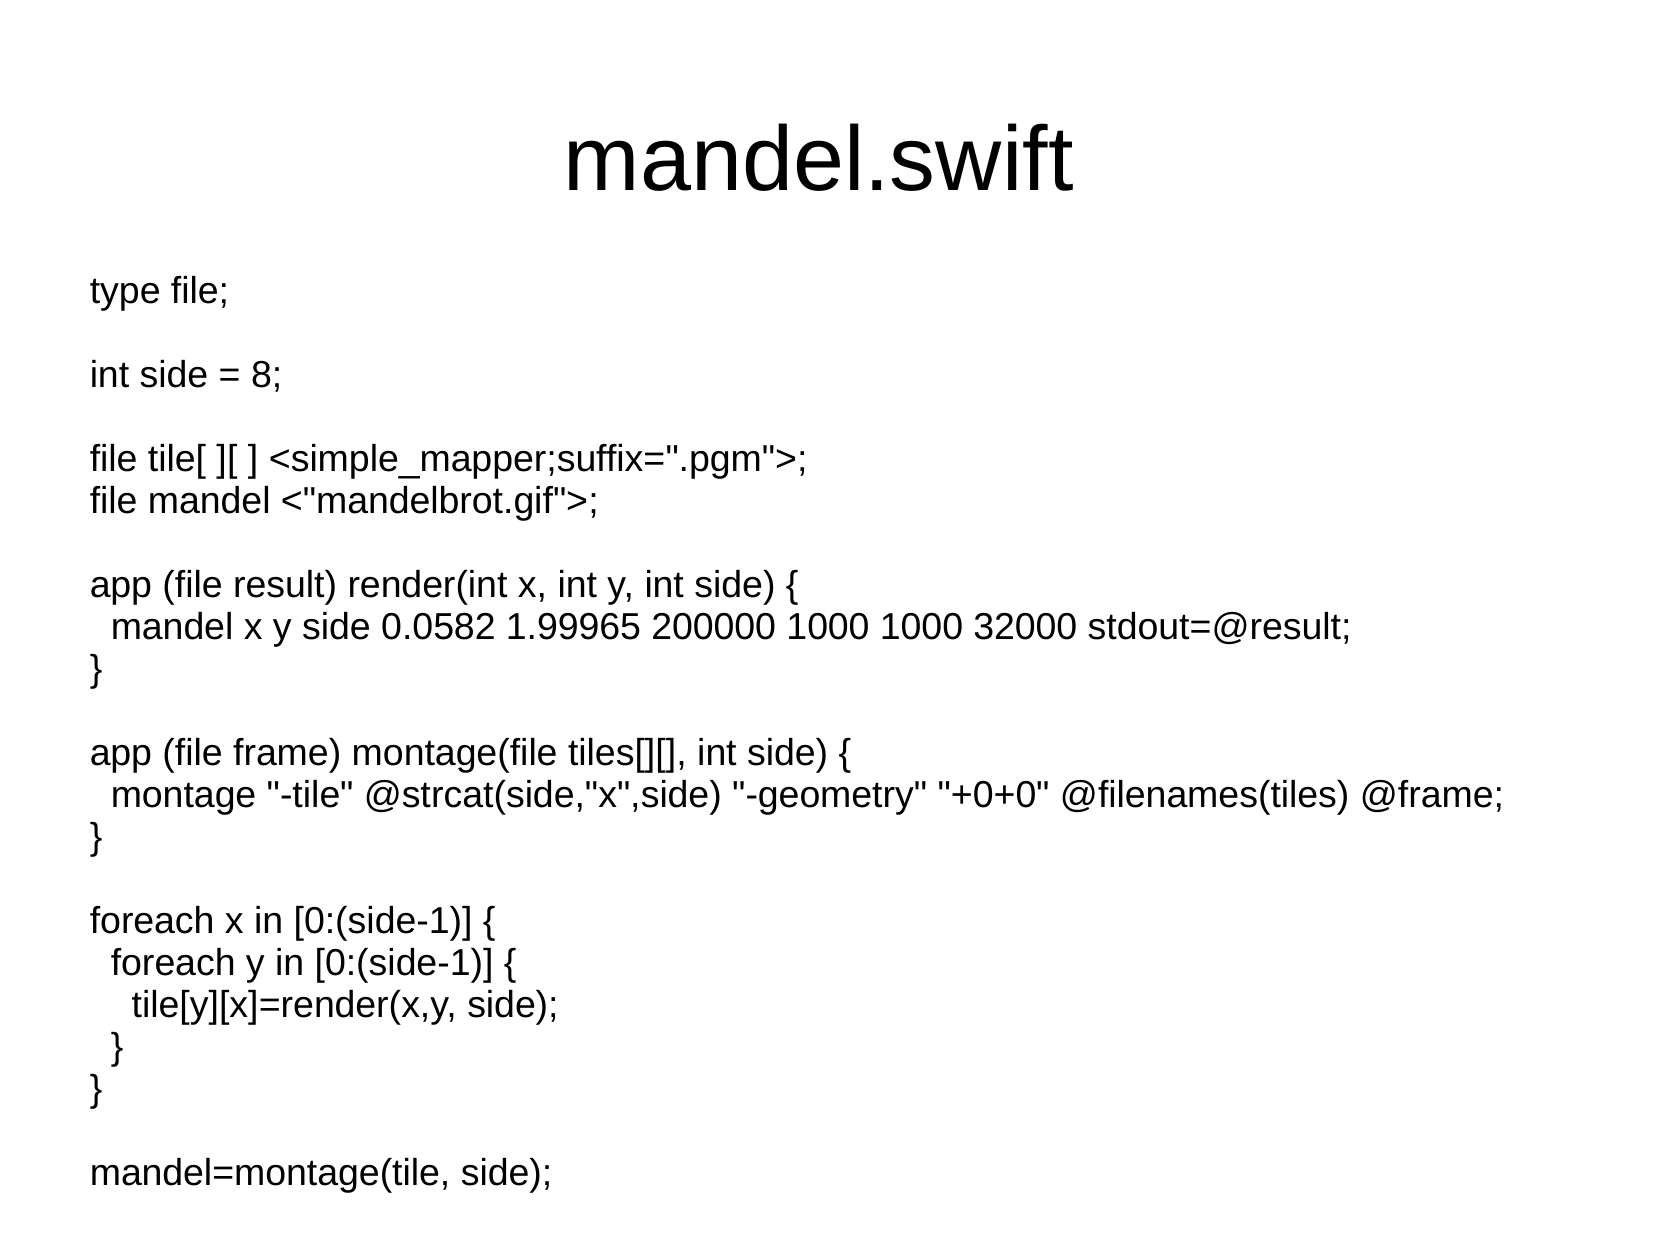

# mandel.swift
type file;
int side = 8;
file tile[ ][ ] <simple_mapper;suffix=".pgm">;
file mandel <"mandelbrot.gif">;
app (file result) render(int x, int y, int side) {
 mandel x y side 0.0582 1.99965 200000 1000 1000 32000 stdout=@result;
}
app (file frame) montage(file tiles[][], int side) {
 montage "-tile" @strcat(side,"x",side) "-geometry" "+0+0" @filenames(tiles) @frame;
}
foreach x in [0:(side-1)] {
 foreach y in [0:(side-1)] {
 tile[y][x]=render(x,y, side);
 }
}
mandel=montage(tile, side);